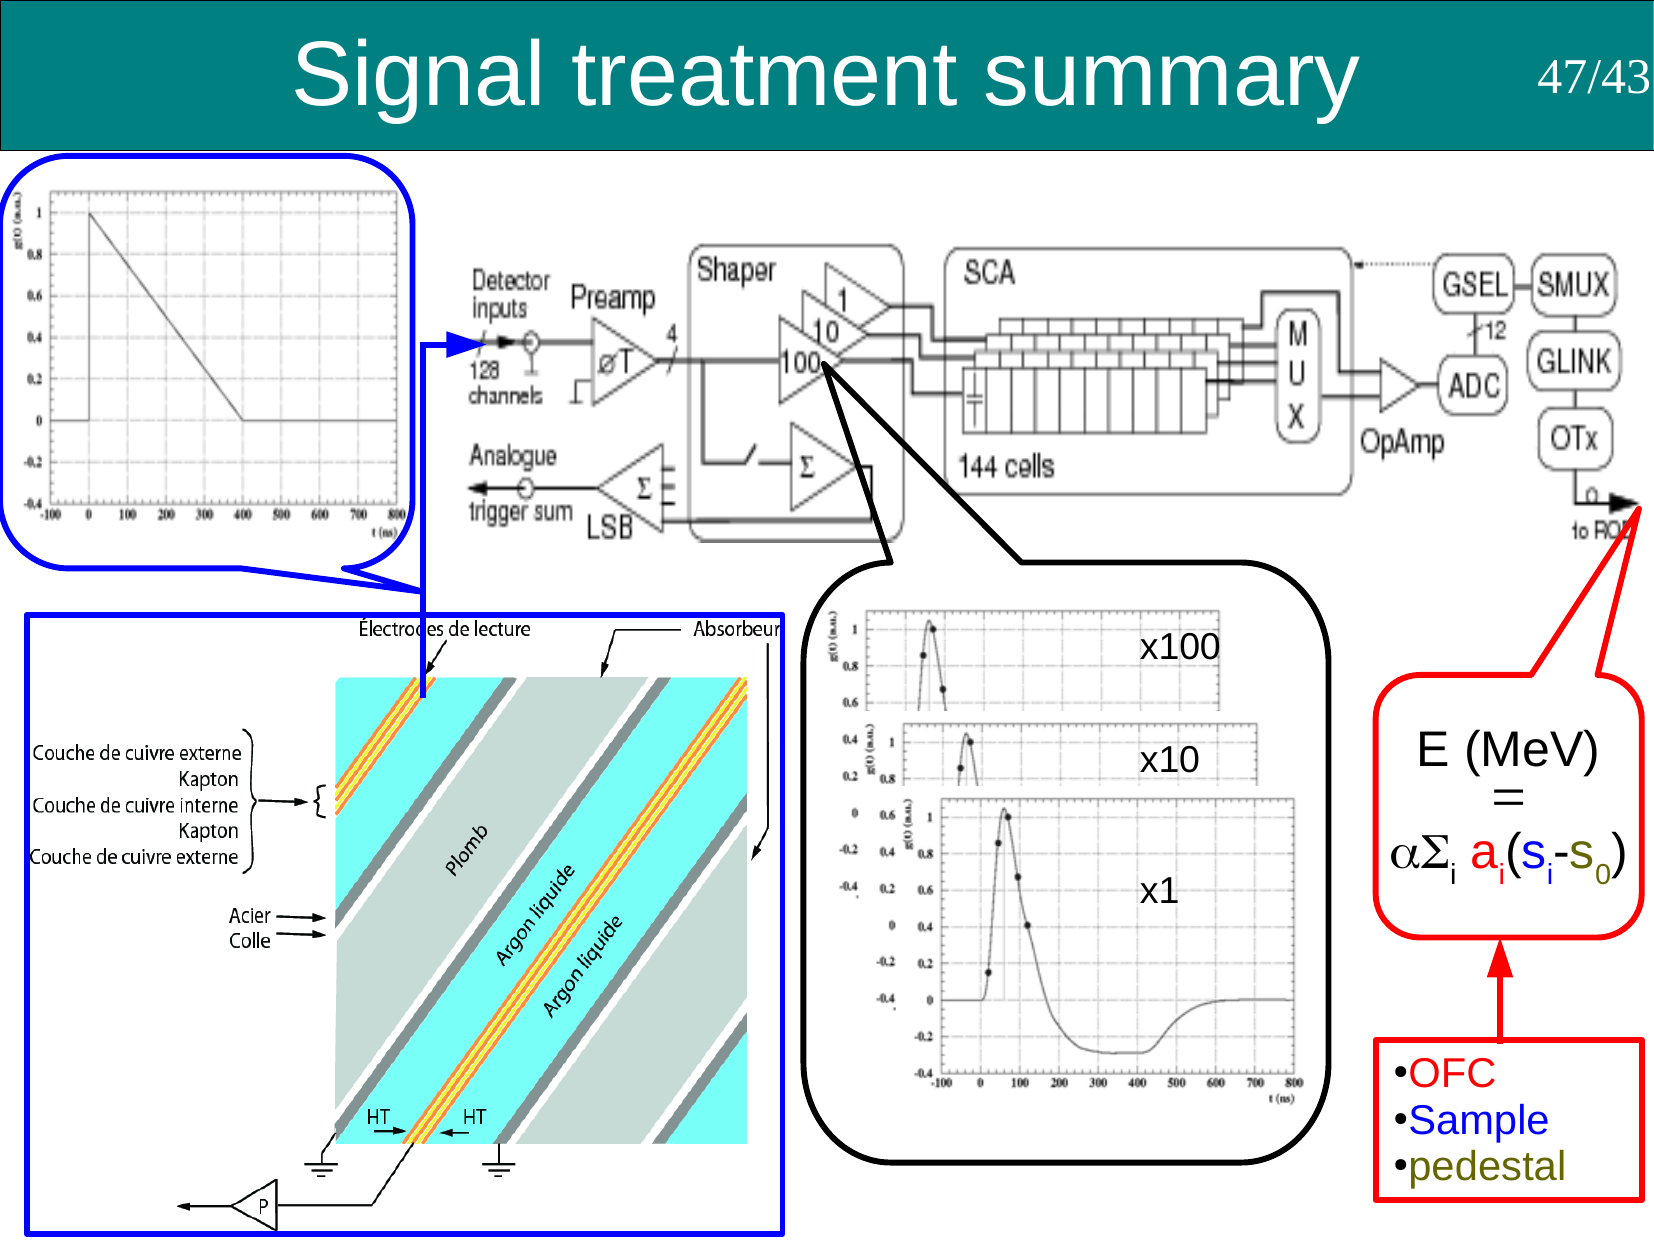

# Signal treatment summary
47
x100
E (MeV)
=
aSi ai(si-s0)
x10
x1
OFC
Sample
pedestal